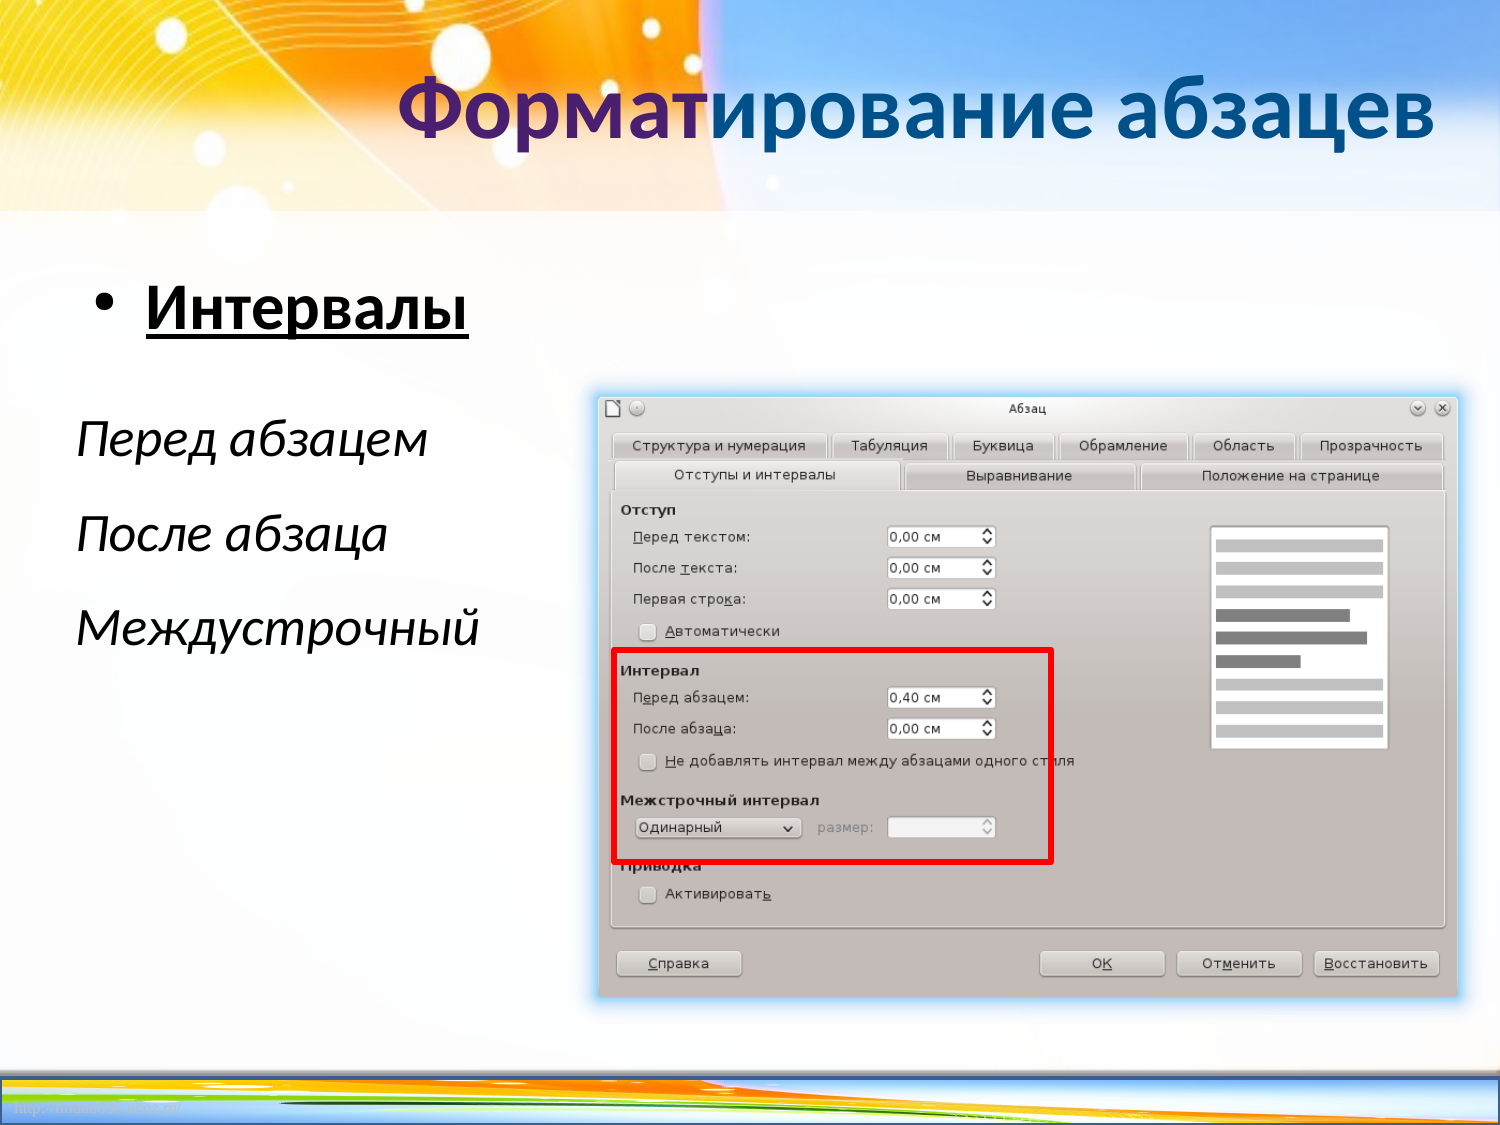

Форматирование абзацев
# Интервалы
Перед абзацем
После абзаца
Междустрочный